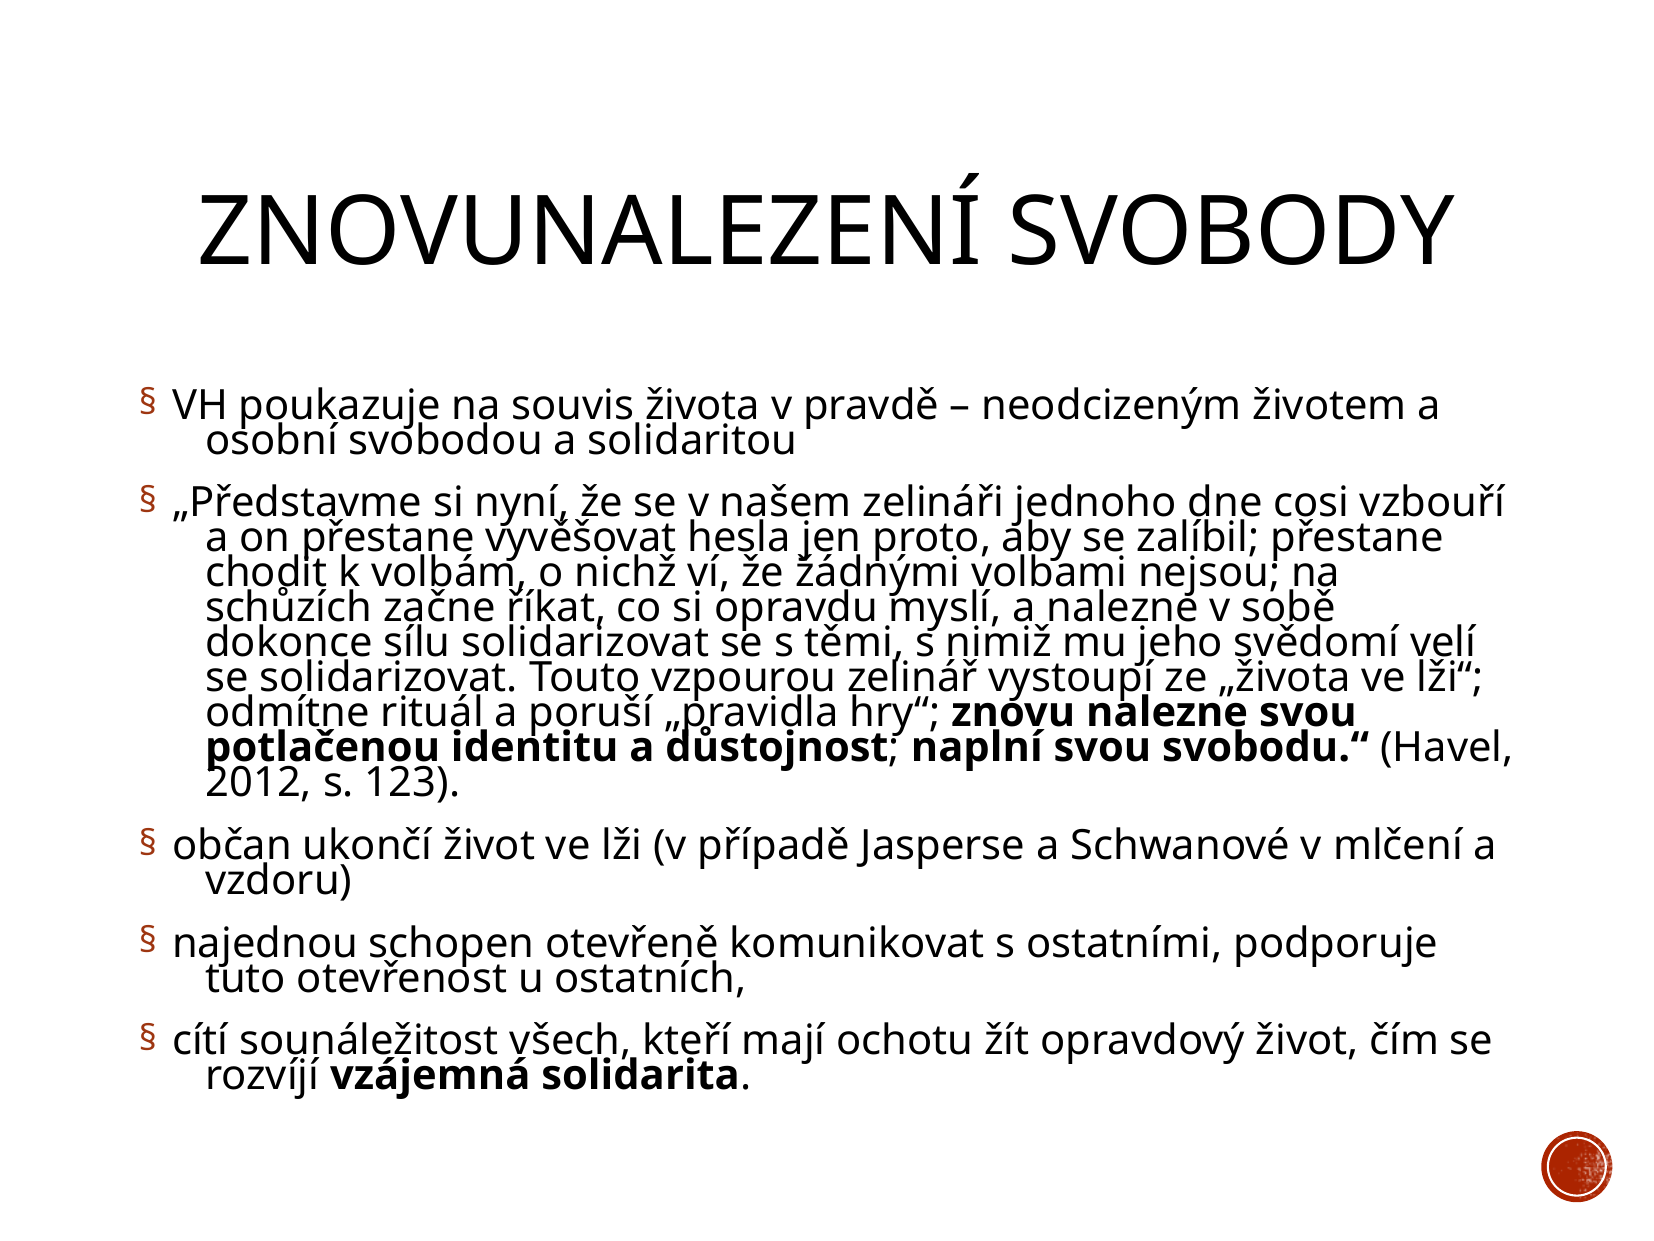

# Znovunalezení svobody
VH poukazuje na souvis života v pravdě – neodcizeným životem a osobní svobodou a solidaritou
„Představme si nyní, že se v našem zelináři jednoho dne cosi vzbouří a on přestane vyvěšovat hesla jen proto, aby se zalíbil; přestane chodit k volbám, o nichž ví, že žádnými volbami nejsou; na schůzích začne říkat, co si opravdu myslí, a nalezne v sobě dokonce sílu solidarizovat se s těmi, s nimiž mu jeho svědomí velí se solidarizovat. Touto vzpourou zelinář vystoupí ze „života ve lži“; odmítne rituál a poruší „pravidla hry“; znovu nalezne svou potlačenou identitu a důstojnost; naplní svou svobodu.“ (Havel, 2012, s. 123).
občan ukončí život ve lži (v případě Jasperse a Schwanové v mlčení a vzdoru)
najednou schopen otevřeně komunikovat s ostatními, podporuje tuto otevřenost u ostatních,
cítí sounáležitost všech, kteří mají ochotu žít opravdový život, čím se rozvíjí vzájemná solidarita.